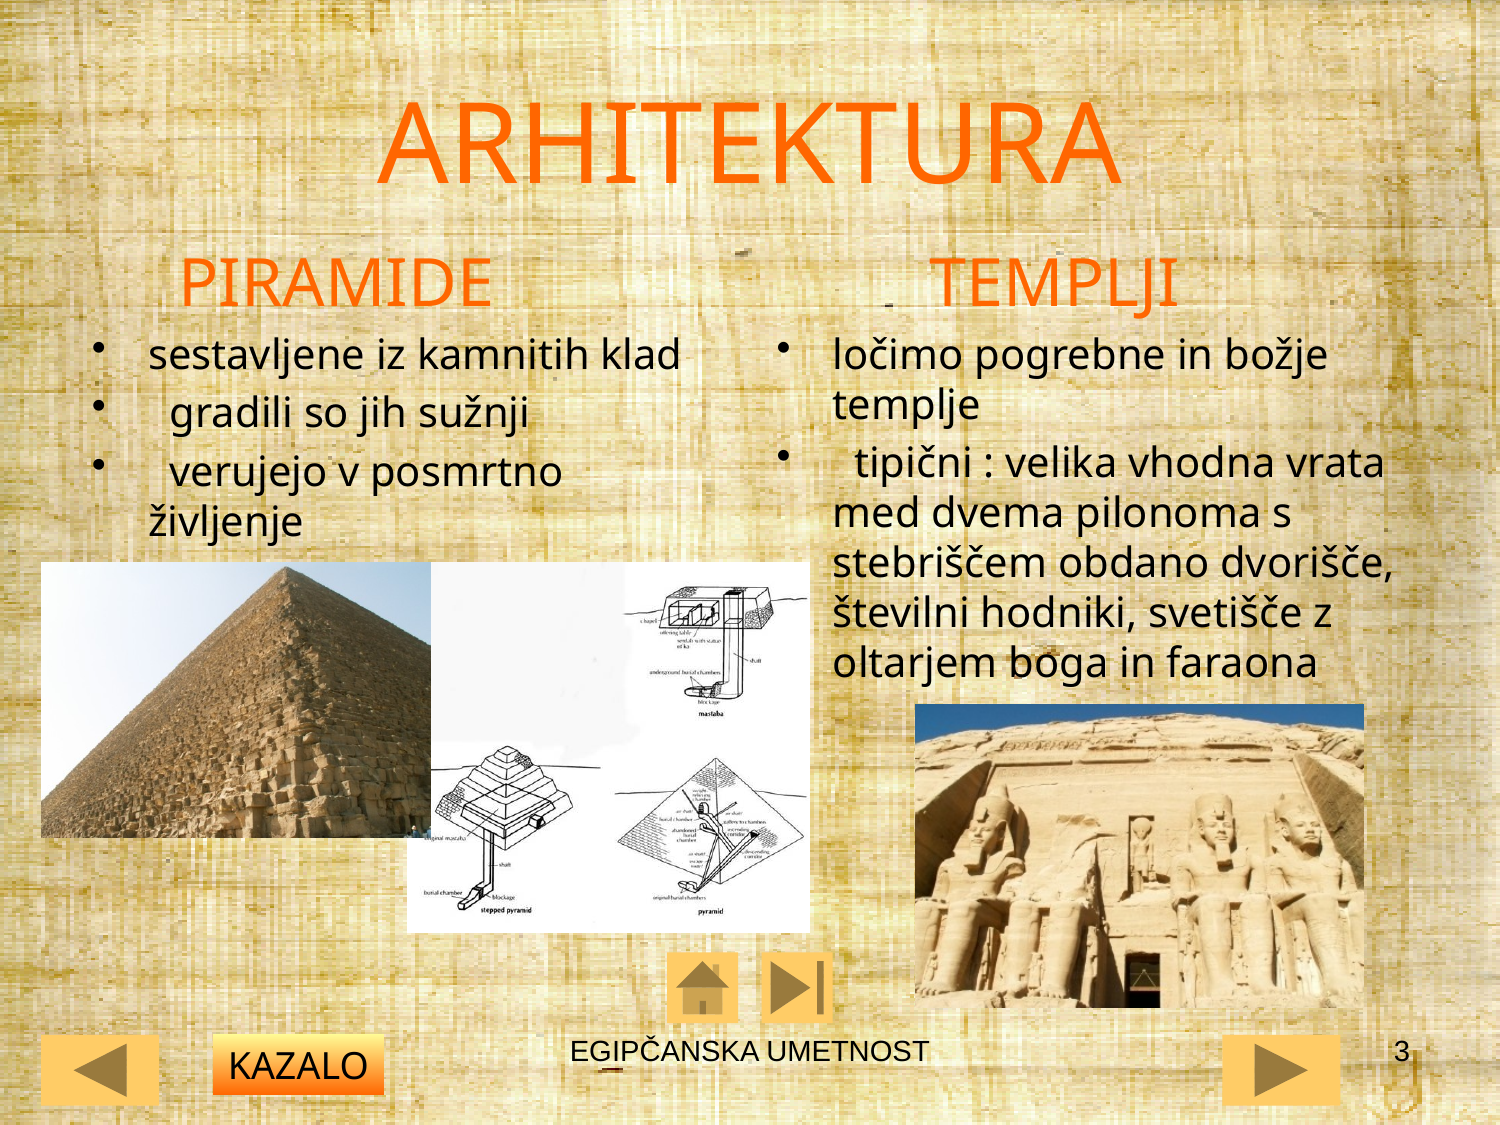

# ARHITEKTURA
 PIRAMIDE
sestavljene iz kamnitih klad
 gradili so jih sužnji
 verujejo v posmrtno življenje
 TEMPLJI
ločimo pogrebne in božje templje
 tipični : velika vhodna vrata med dvema pilonoma s stebriščem obdano dvorišče, številni hodniki, svetišče z oltarjem boga in faraona
EGIPČANSKA UMETNOST
KAZALO